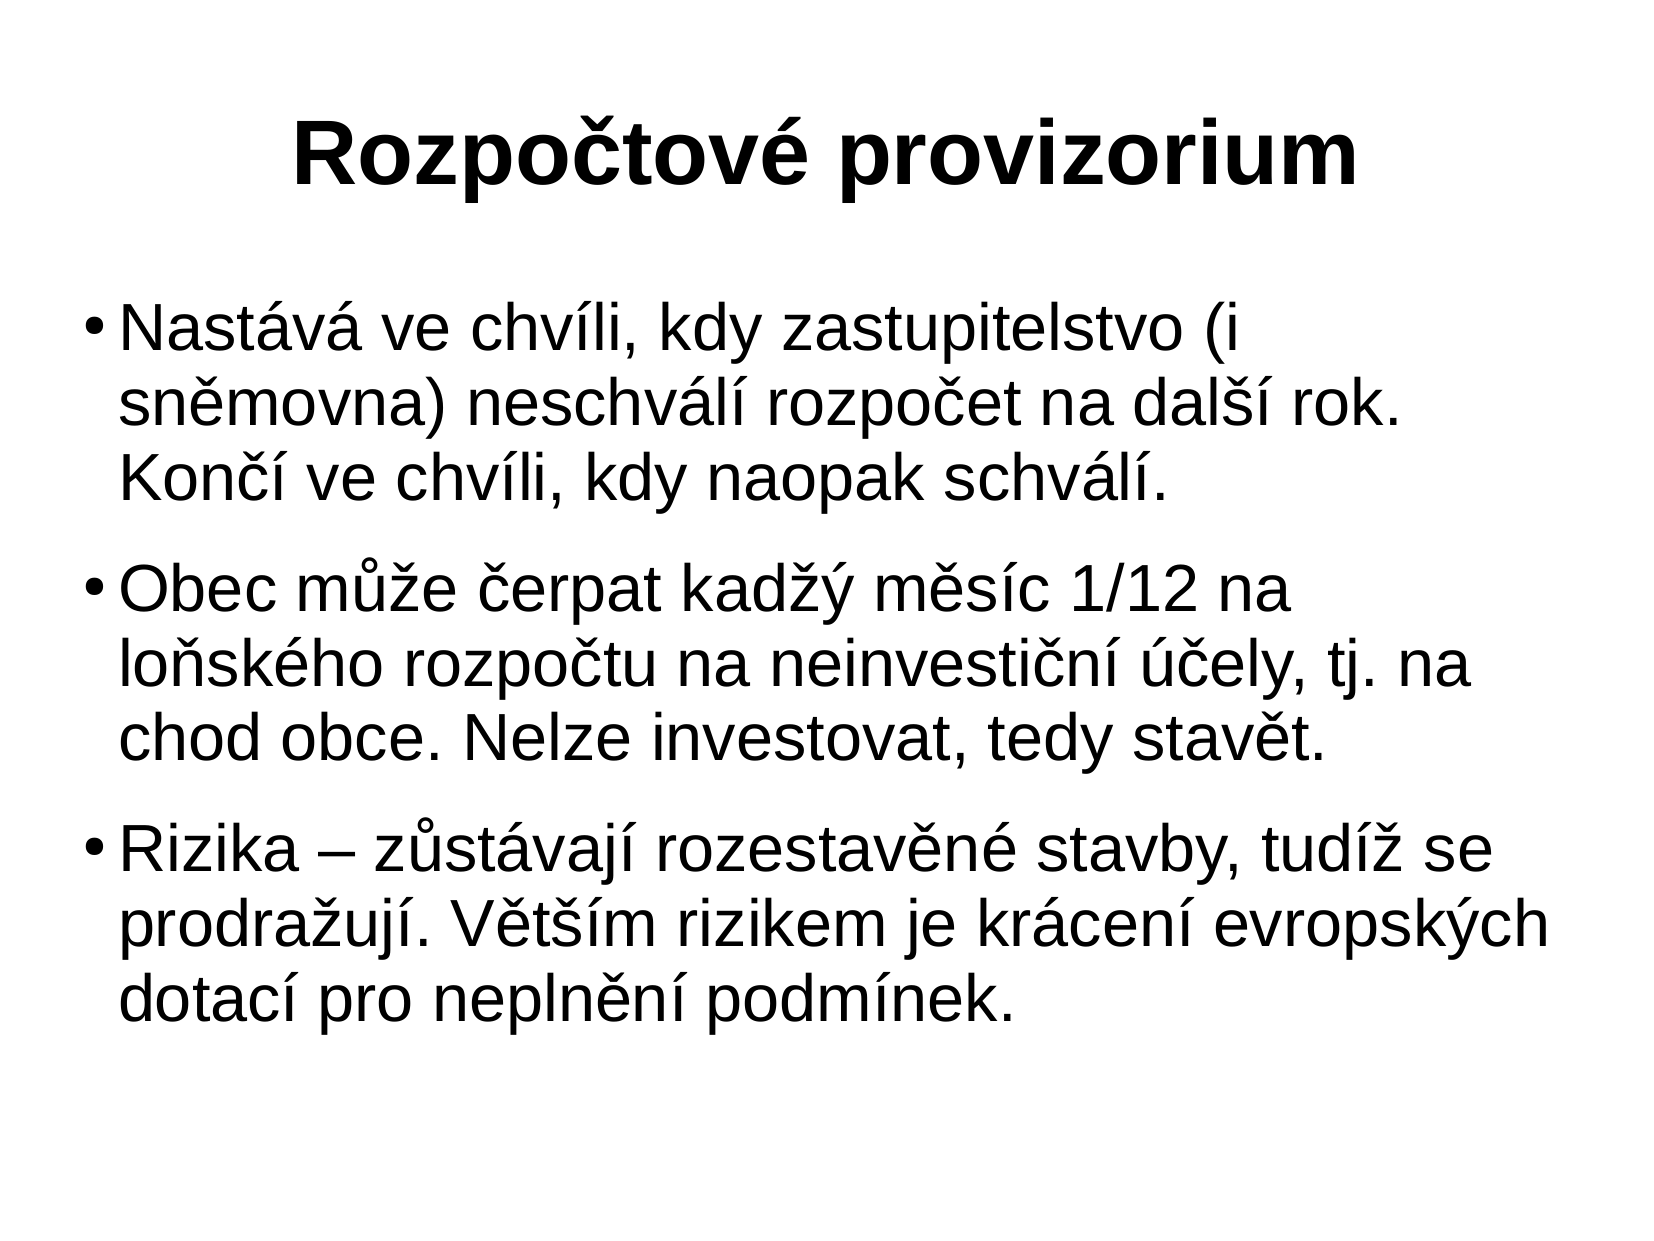

# Rozpočtové provizorium
Nastává ve chvíli, kdy zastupitelstvo (i sněmovna) neschválí rozpočet na další rok. Končí ve chvíli, kdy naopak schválí.
Obec může čerpat kadžý měsíc 1/12 na loňského rozpočtu na neinvestiční účely, tj. na chod obce. Nelze investovat, tedy stavět.
Rizika – zůstávají rozestavěné stavby, tudíž se prodražují. Větším rizikem je krácení evropských dotací pro neplnění podmínek.